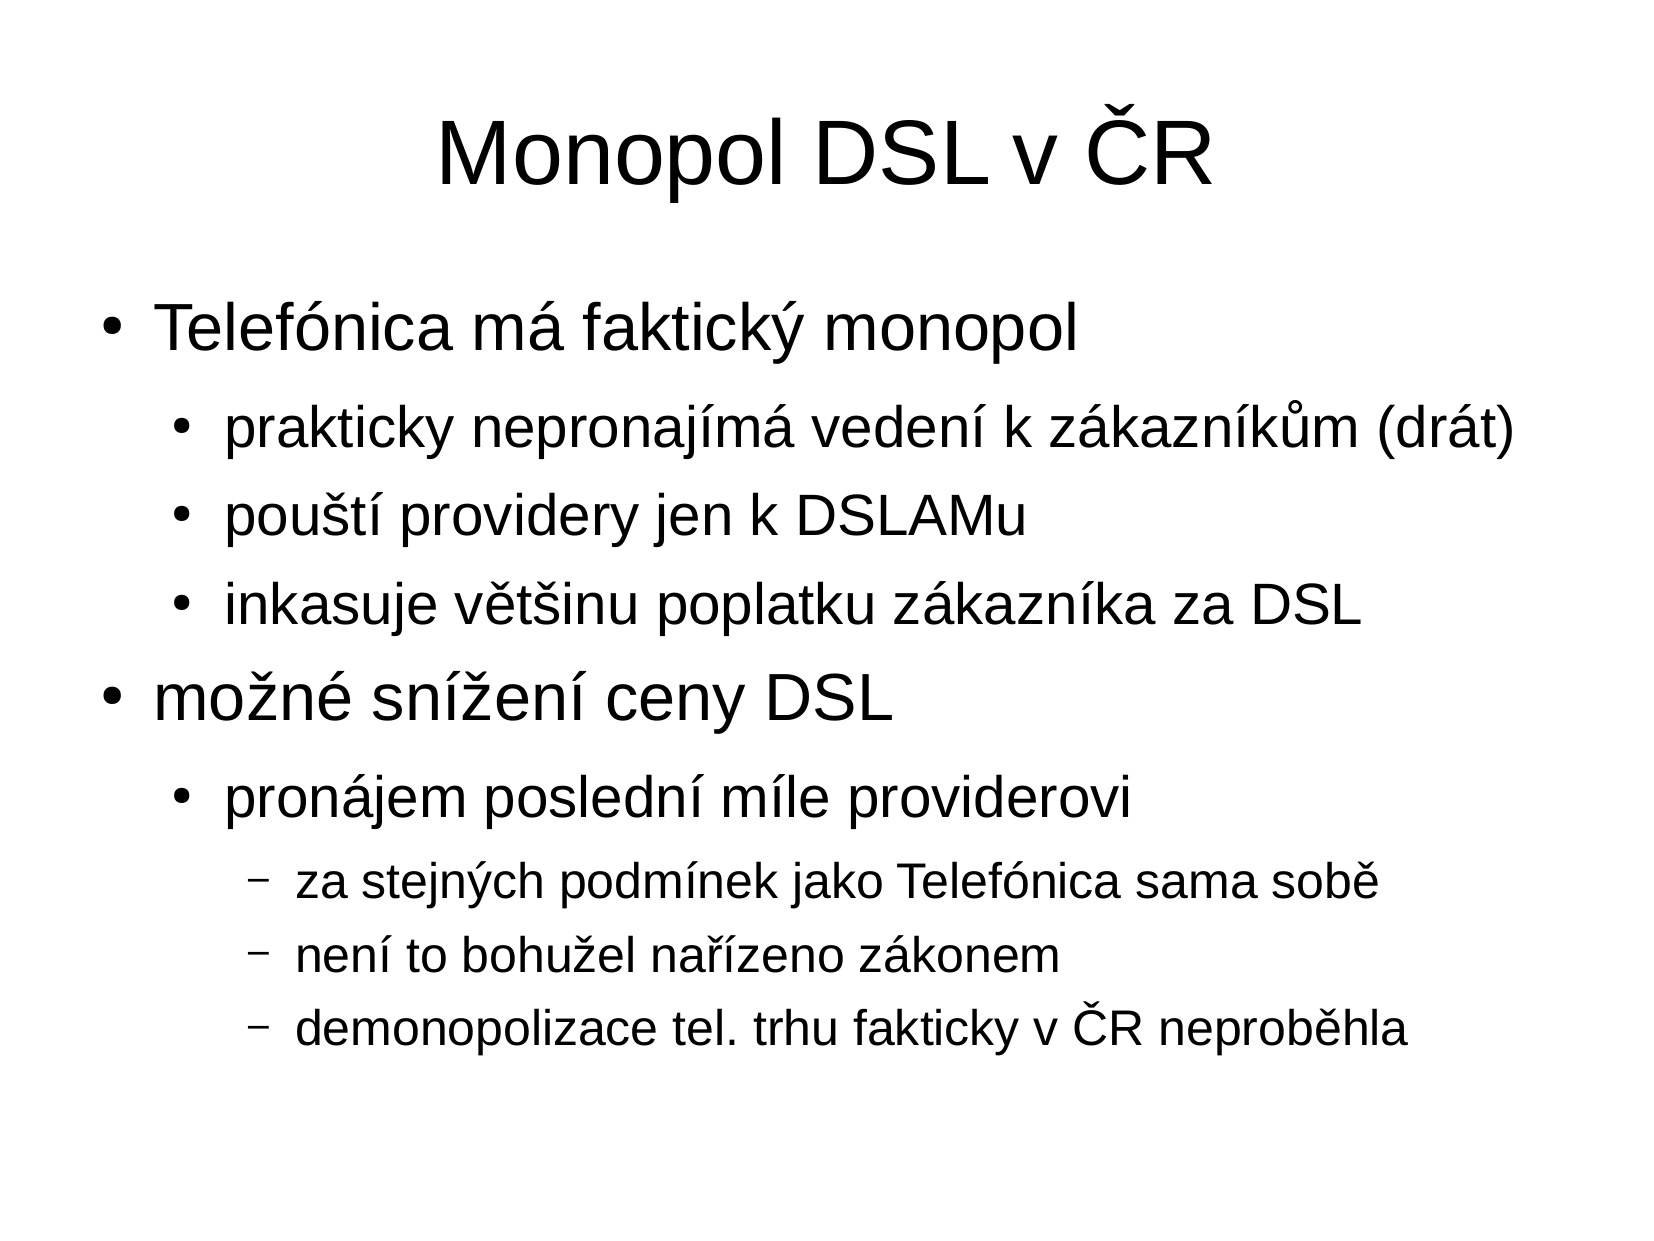

# Monopol DSL v ČR
Telefónica má faktický monopol
prakticky nepronajímá vedení k zákazníkům (drát)
pouští providery jen k DSLAMu
inkasuje většinu poplatku zákazníka za DSL
možné snížení ceny DSL
pronájem poslední míle providerovi
za stejných podmínek jako Telefónica sama sobě
není to bohužel nařízeno zákonem
demonopolizace tel. trhu fakticky v ČR neproběhla